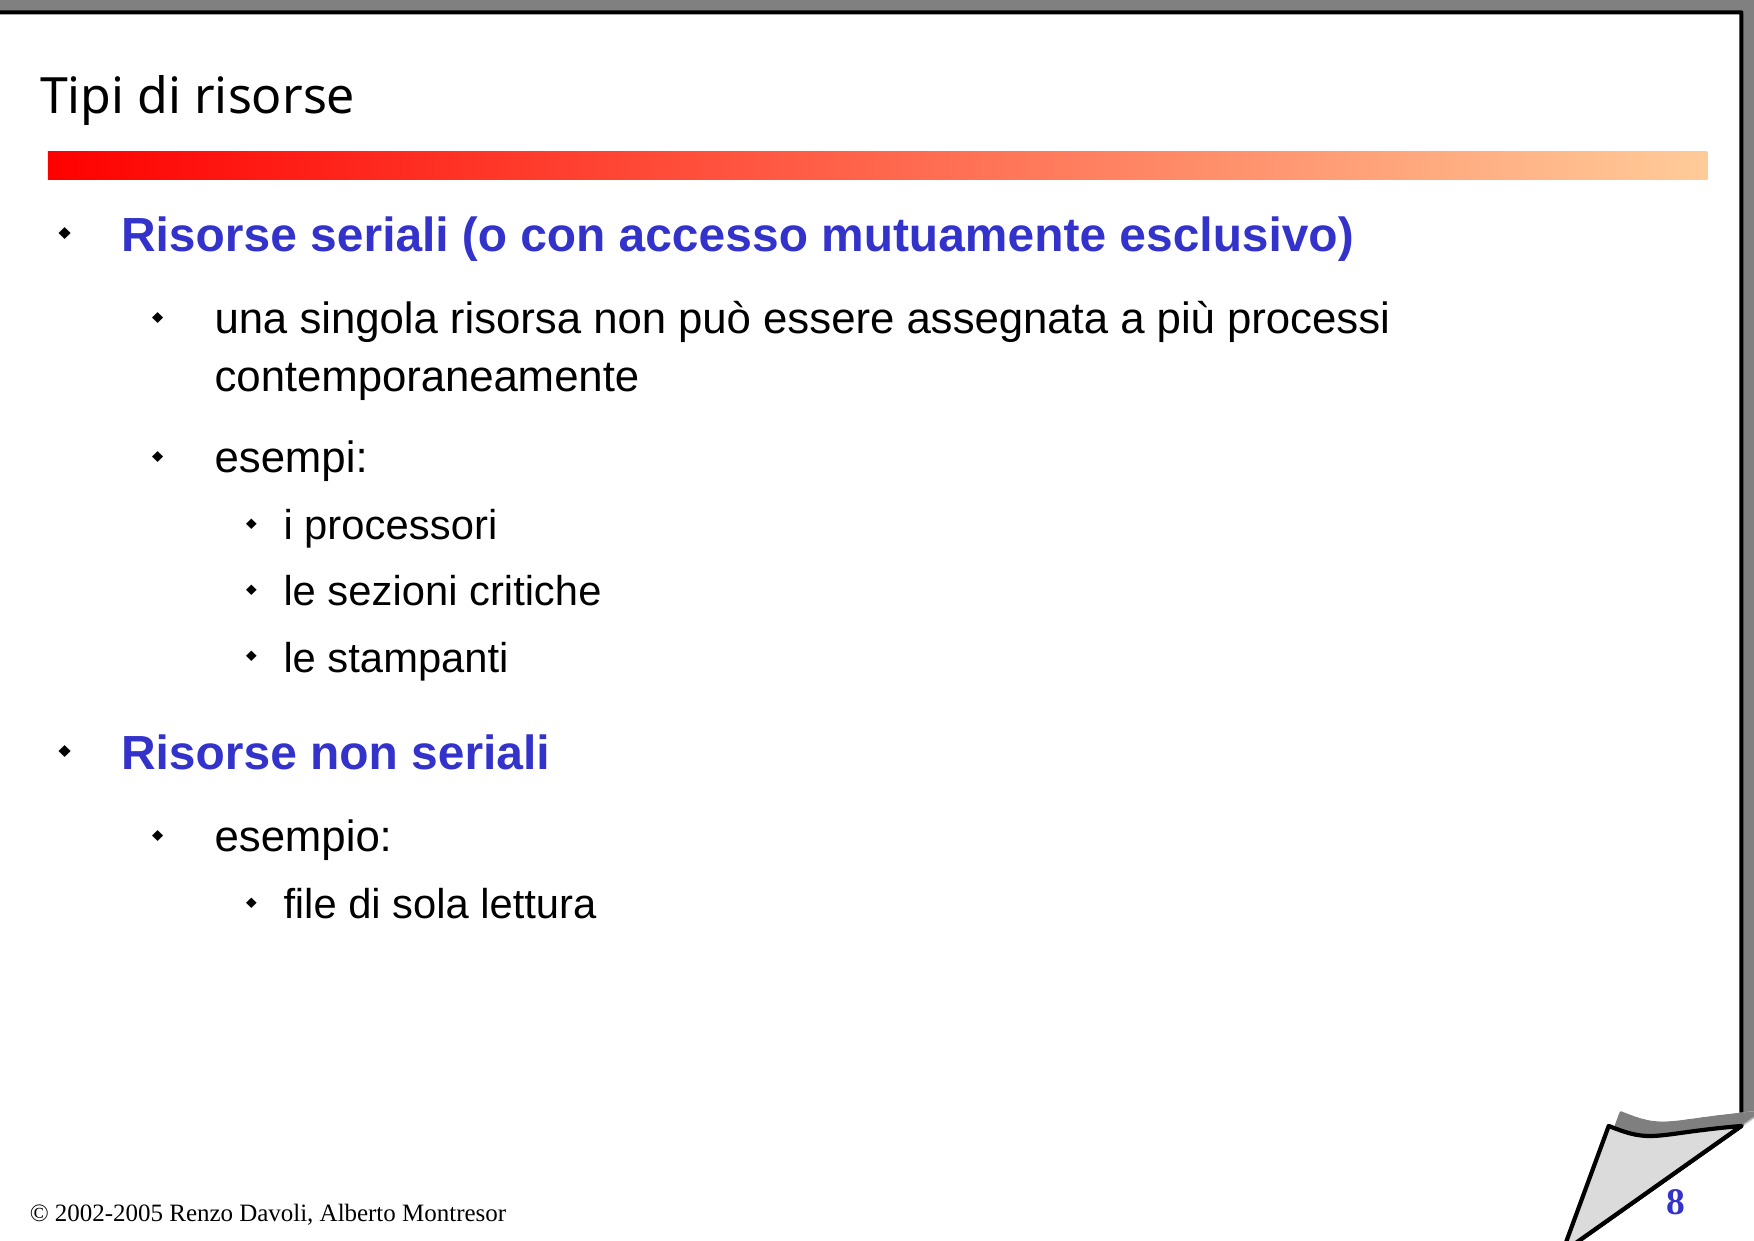

# Tipi di risorse
Risorse seriali (o con accesso mutuamente esclusivo)
una singola risorsa non può essere assegnata a più processi contemporaneamente
esempi:
i processori
le sezioni critiche
le stampanti
Risorse non seriali
esempio:
file di sola lettura